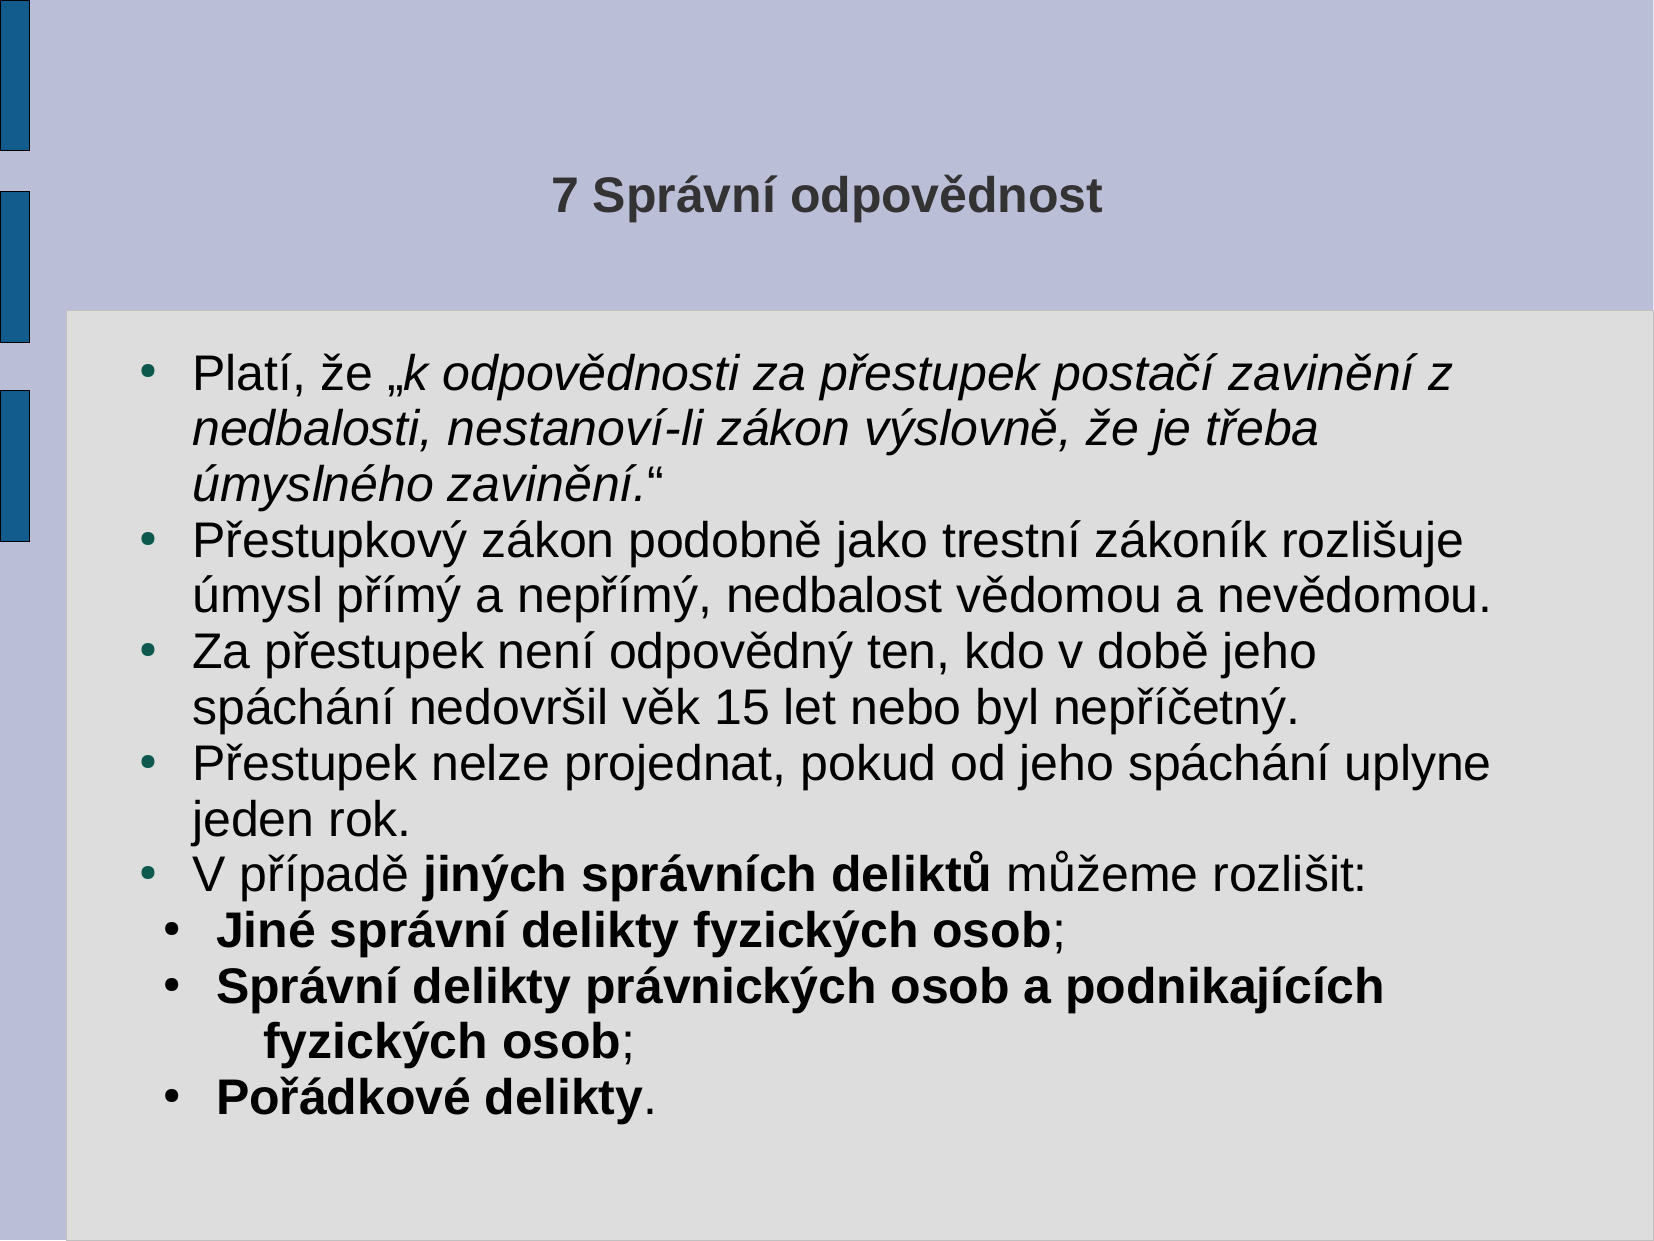

# 7 Správní odpovědnost
Platí, že „k odpovědnosti za přestupek postačí zavinění z nedbalosti, nestanoví-li zákon výslovně, že je třeba úmyslného zavinění.“
Přestupkový zákon podobně jako trestní zákoník rozlišuje úmysl přímý a nepřímý, nedbalost vědomou a nevědomou.
Za přestupek není odpovědný ten, kdo v době jeho spáchání nedovršil věk 15 let nebo byl nepříčetný.
Přestupek nelze projednat, pokud od jeho spáchání uplyne jeden rok.
V případě jiných správních deliktů můžeme rozlišit:
Jiné správní delikty fyzických osob;
Správní delikty právnických osob a podnikajících fyzických osob;
Pořádkové delikty.